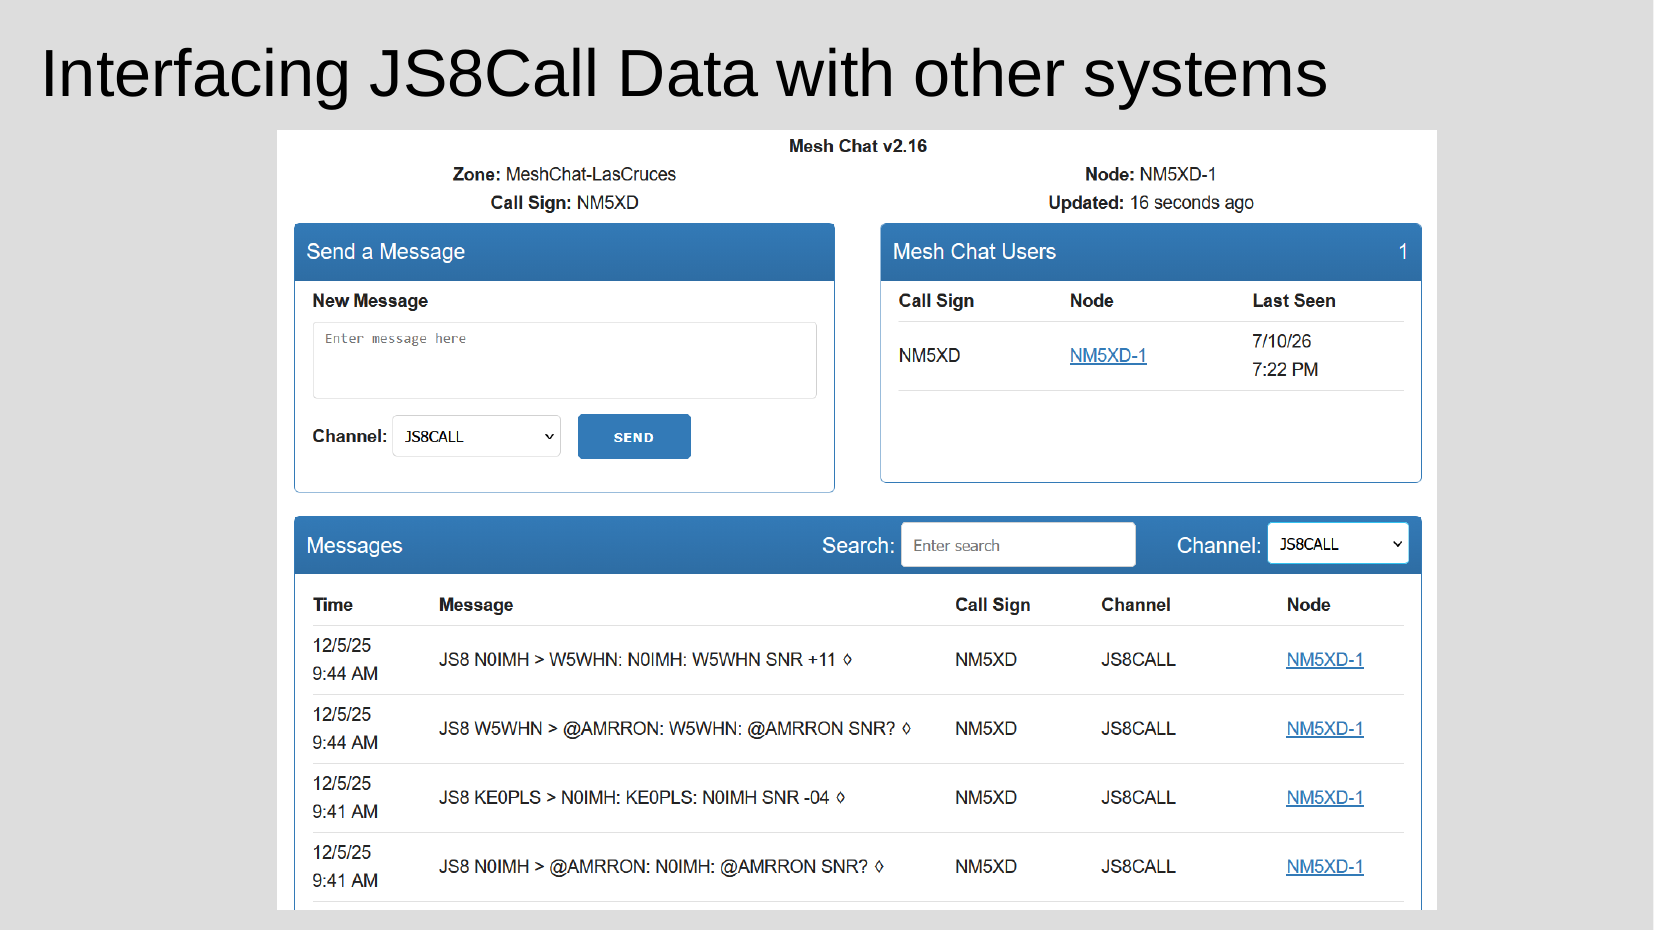

# Interfacing JS8Call Data with other systems